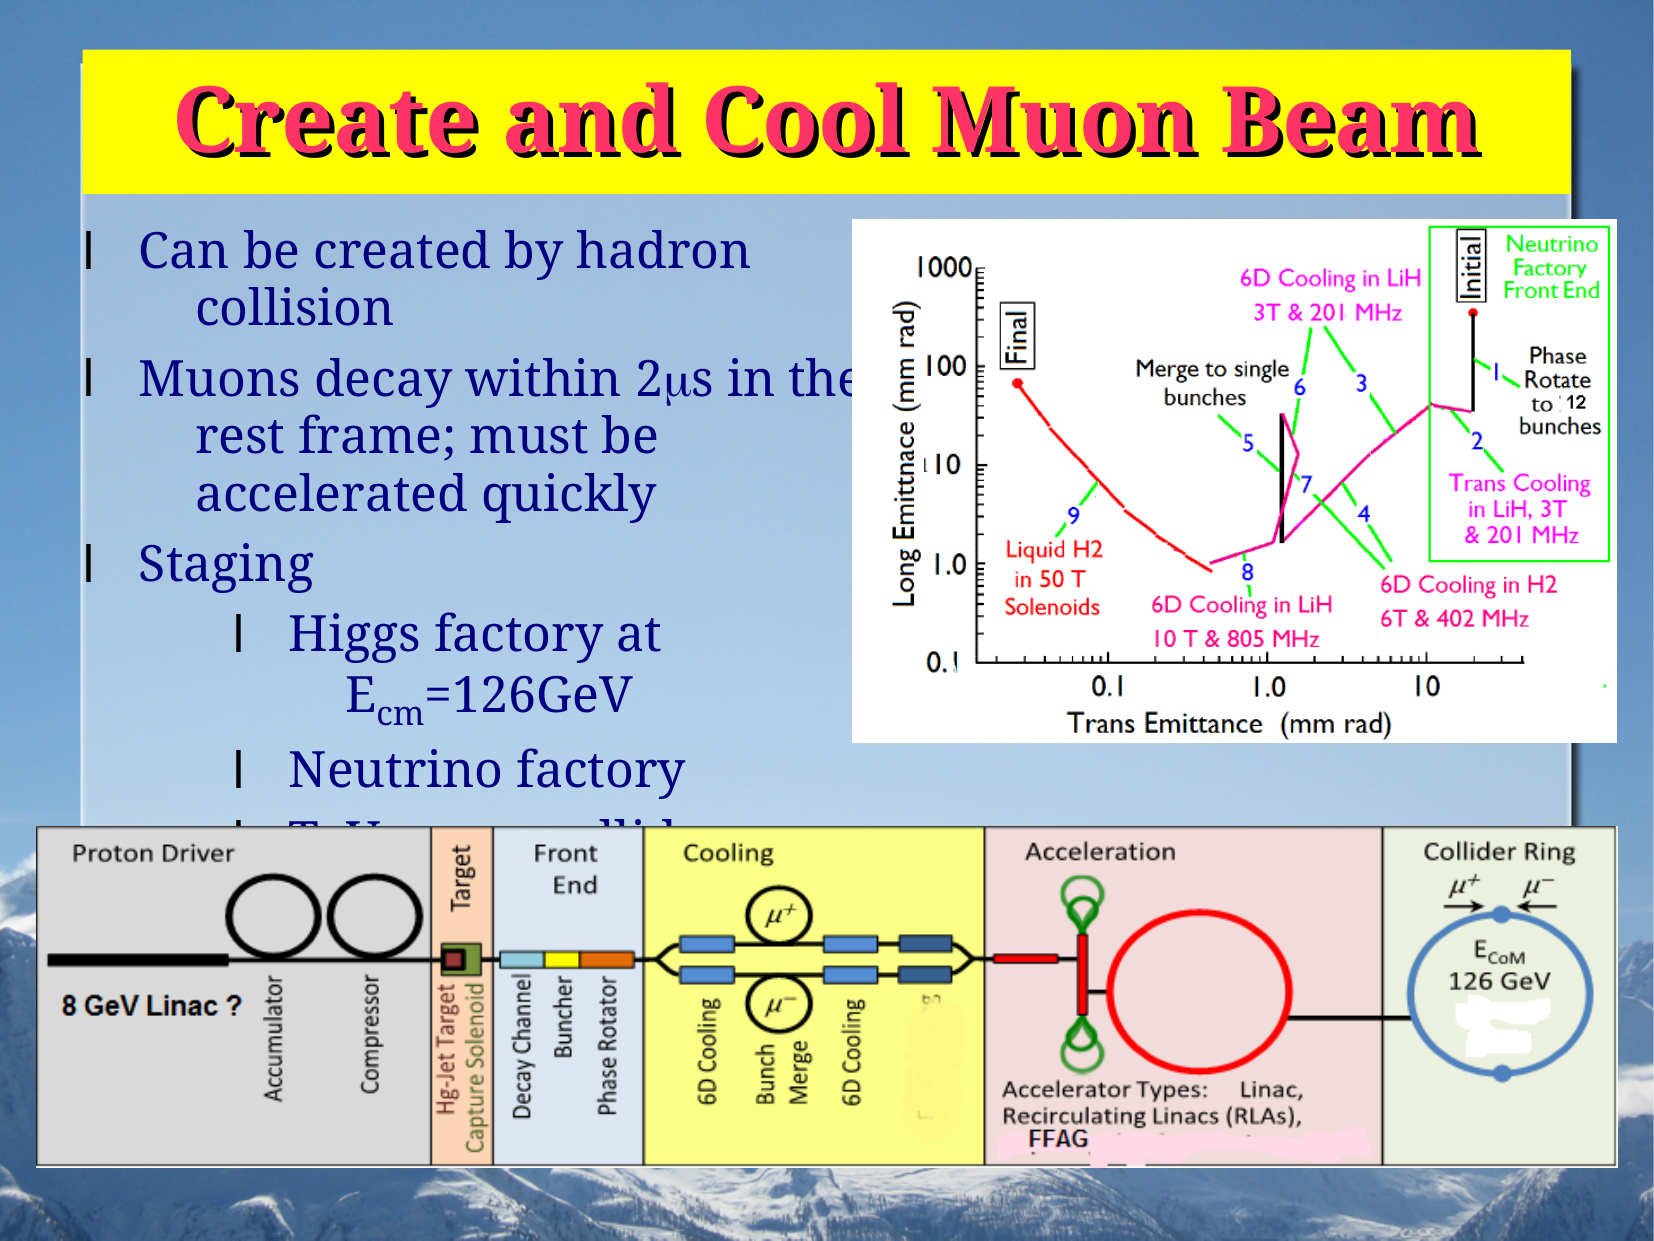

# Create and Cool Muon Beam
Can be created by hadron collision
Muons decay within 2ms in the rest frame; must be accelerated quickly
Staging
Higgs factory at Ecm=126GeV
Neutrino factory
TeV muon collider
Long way to collider